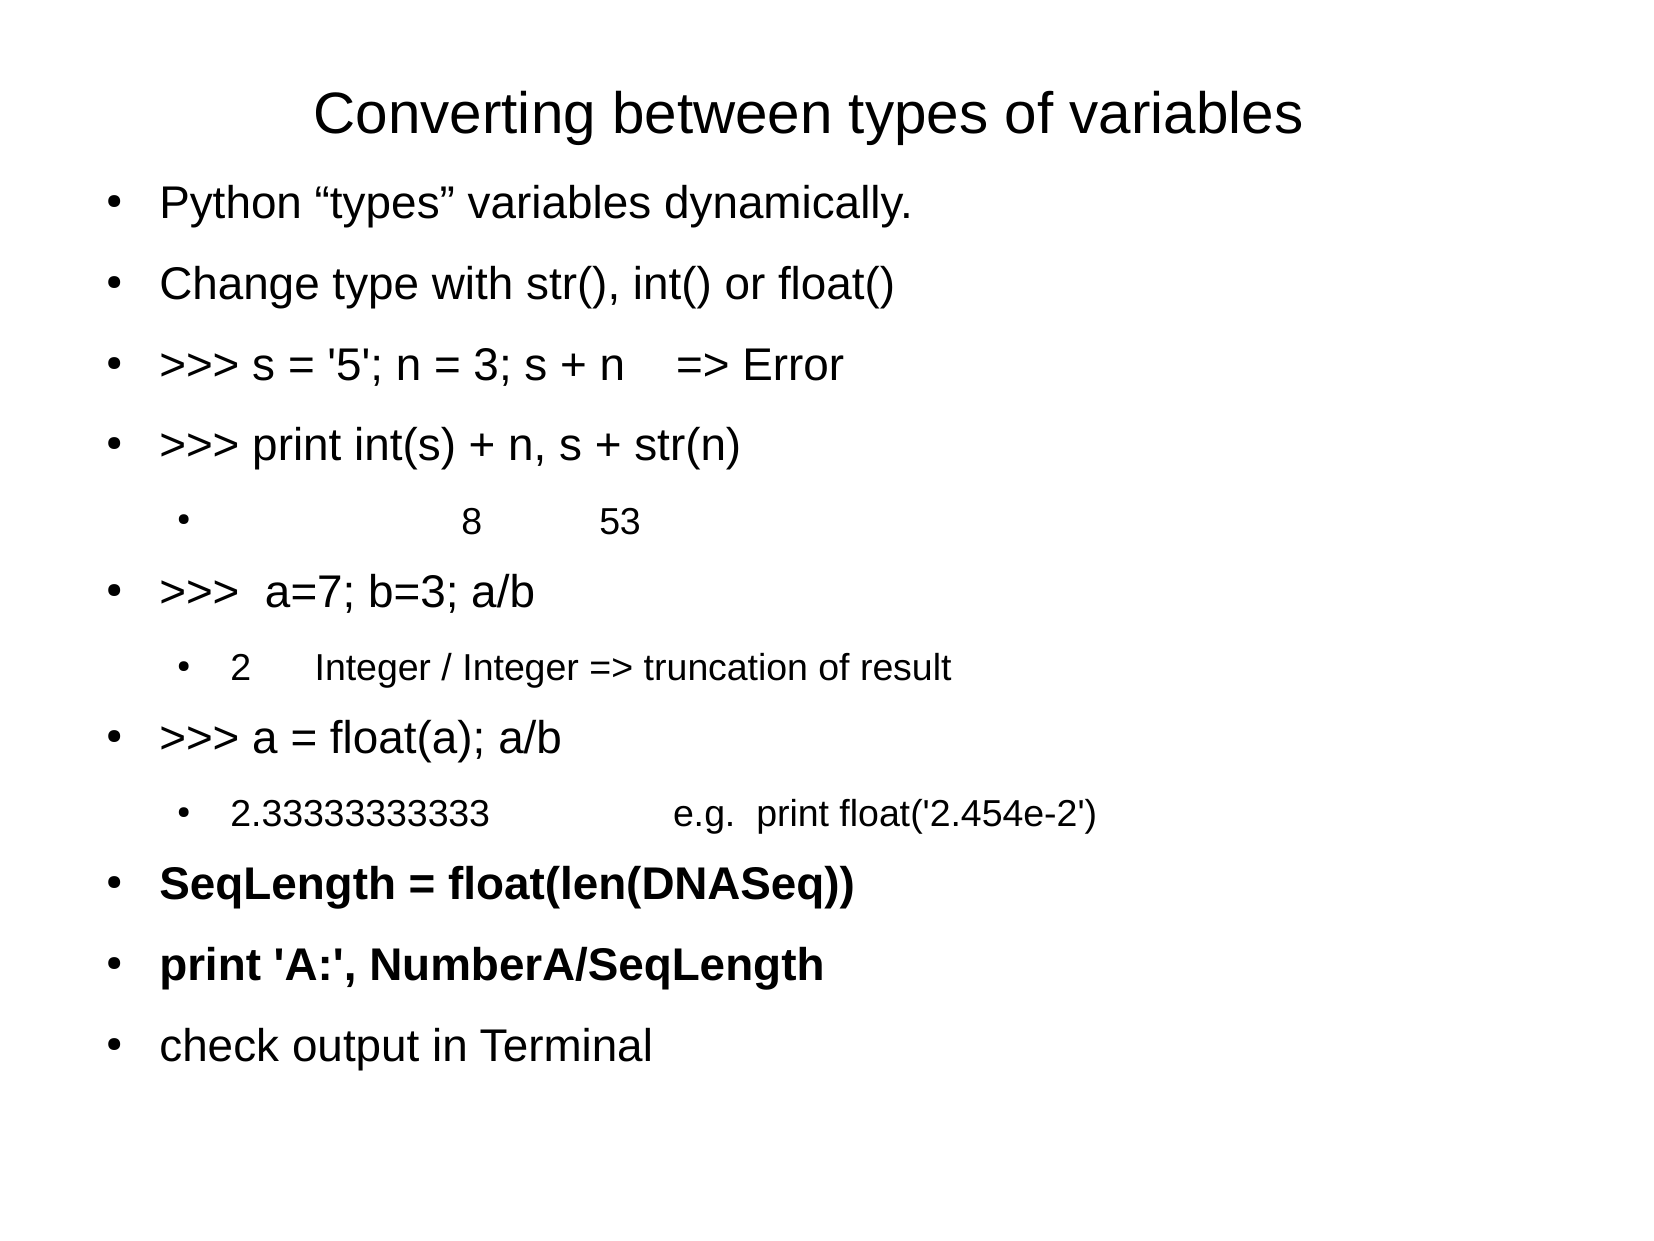

# Converting between types of variables
Python “types” variables dynamically.
Change type with str(), int() or float()
>>> s = '5'; n = 3; s + n	=> Error
>>> print int(s) + n, s + str(n)
 8 		53
>>> a=7; b=3; a/b
2	 Integer / Integer => truncation of result
>>> a = float(a); a/b
2.33333333333			e.g. print float('2.454e-2')
SeqLength = float(len(DNASeq))
print 'A:', NumberA/SeqLength
check output in Terminal